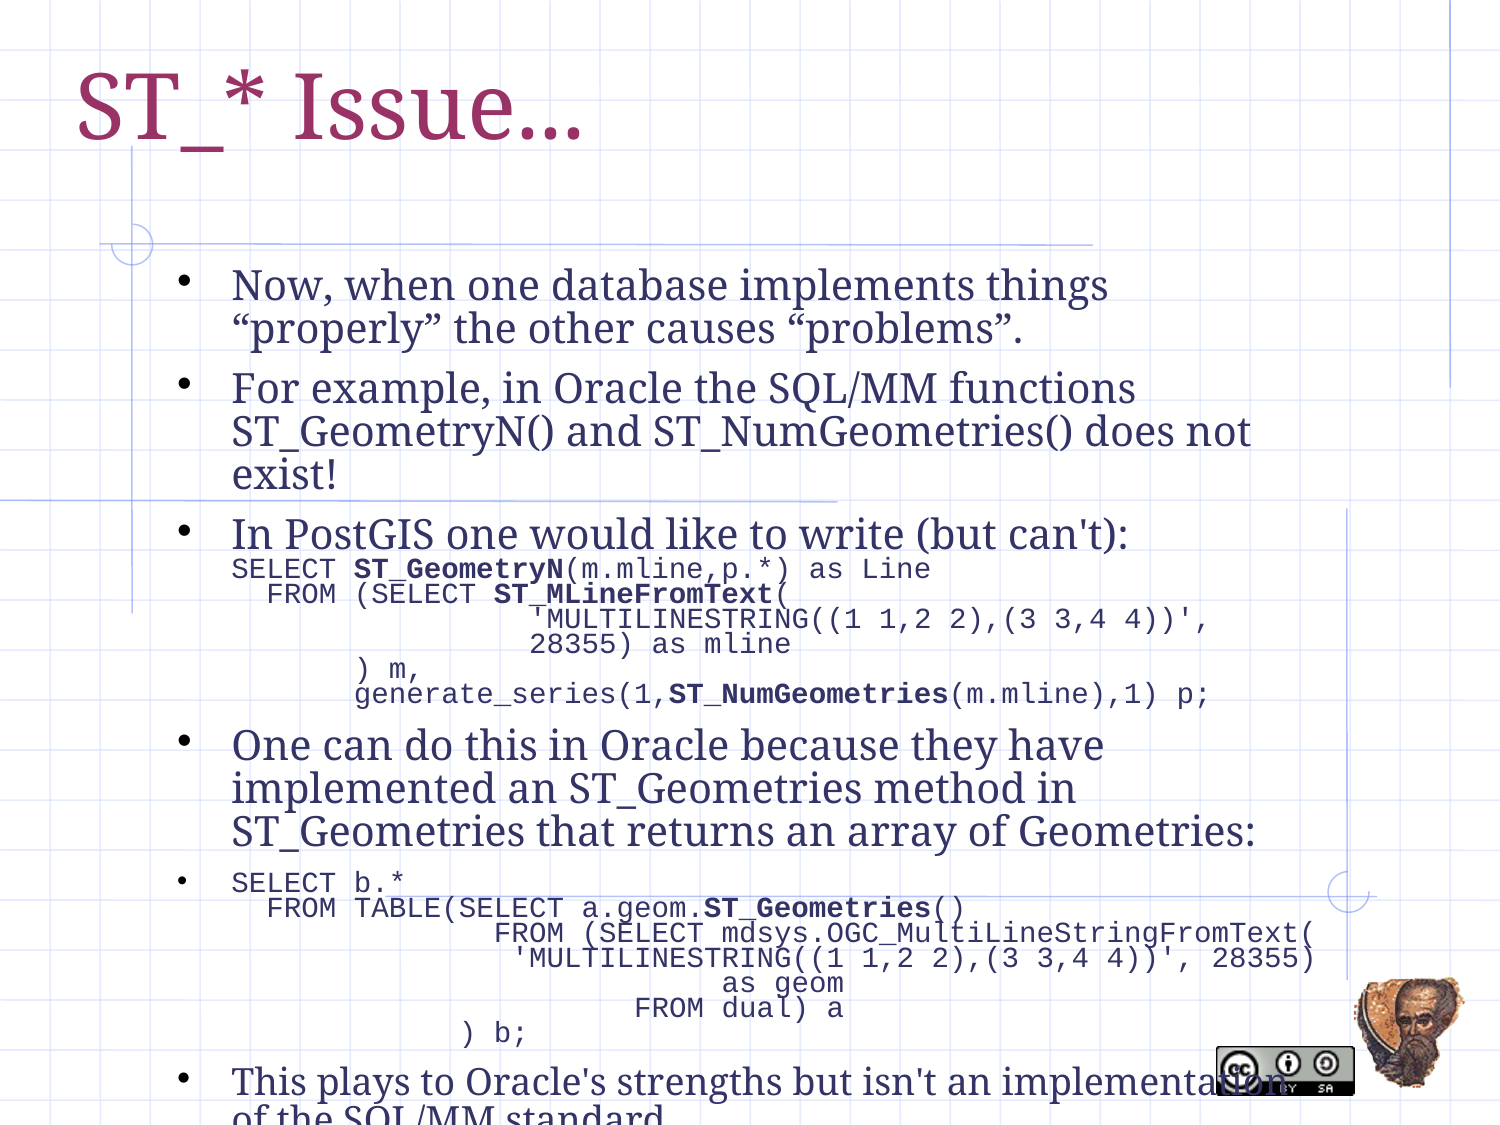

# ST_* Issue...
Now, when one database implements things “properly” the other causes “problems”.
For example, in Oracle the SQL/MM functions ST_GeometryN() and ST_NumGeometries() does not exist!
In PostGIS one would like to write (but can't):
SELECT ST_GeometryN(m.mline,p.*) as Line
 FROM (SELECT ST_MLineFromText(
 'MULTILINESTRING((1 1,2 2),(3 3,4 4))',
 28355) as mline
 ) m,
 generate_series(1,ST_NumGeometries(m.mline),1) p;
One can do this in Oracle because they have implemented an ST_Geometries method in ST_Geometries that returns an array of Geometries:
SELECT b.*
 FROM TABLE(SELECT a.geom.ST_Geometries()
 FROM (SELECT mdsys.OGC_MultiLineStringFromText(
 'MULTILINESTRING((1 1,2 2),(3 3,4 4))', 28355)
 as geom
 FROM dual) a
 ) b;
This plays to Oracle's strengths but isn't an implementation of the SQL/MM standard.